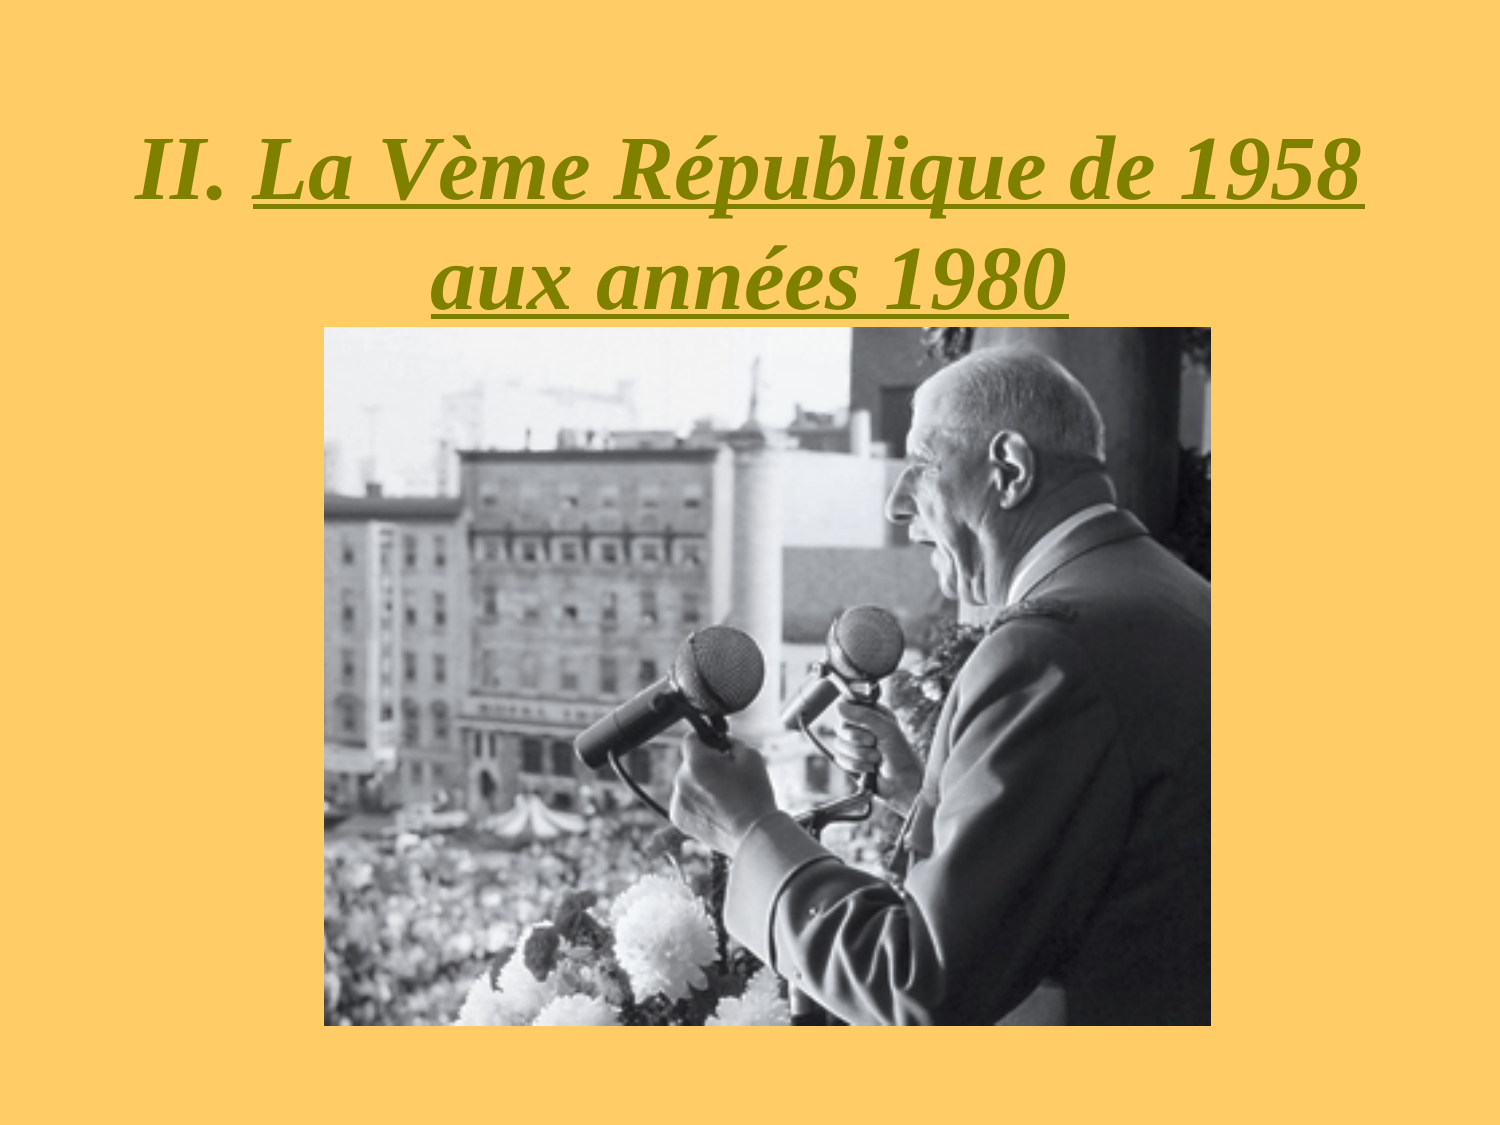

# II. La Vème République de 1958 aux années 1980